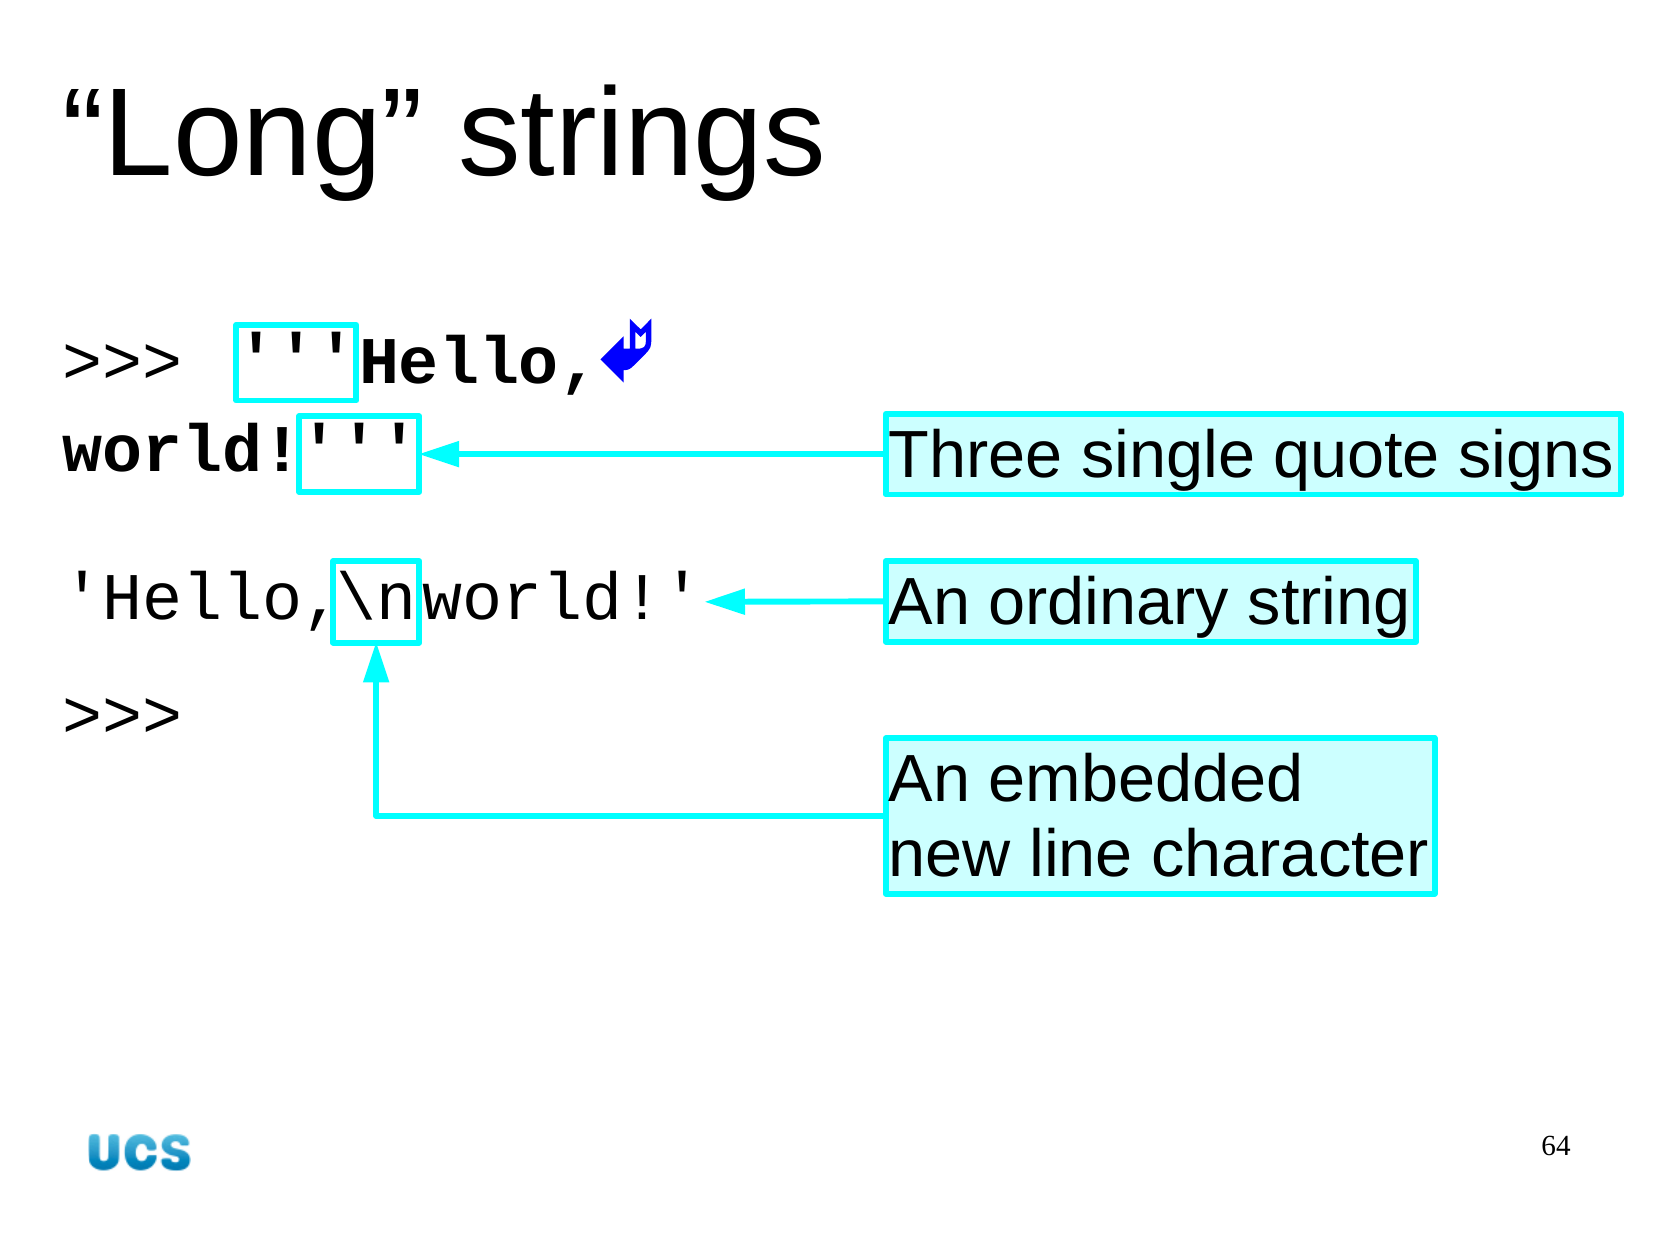

“Long” strings
>>>
'''
Hello,

world!
Three single quote signs
'''
An ordinary string
'Hello,
\n
world!'
>>>
An embedded
new line character
64